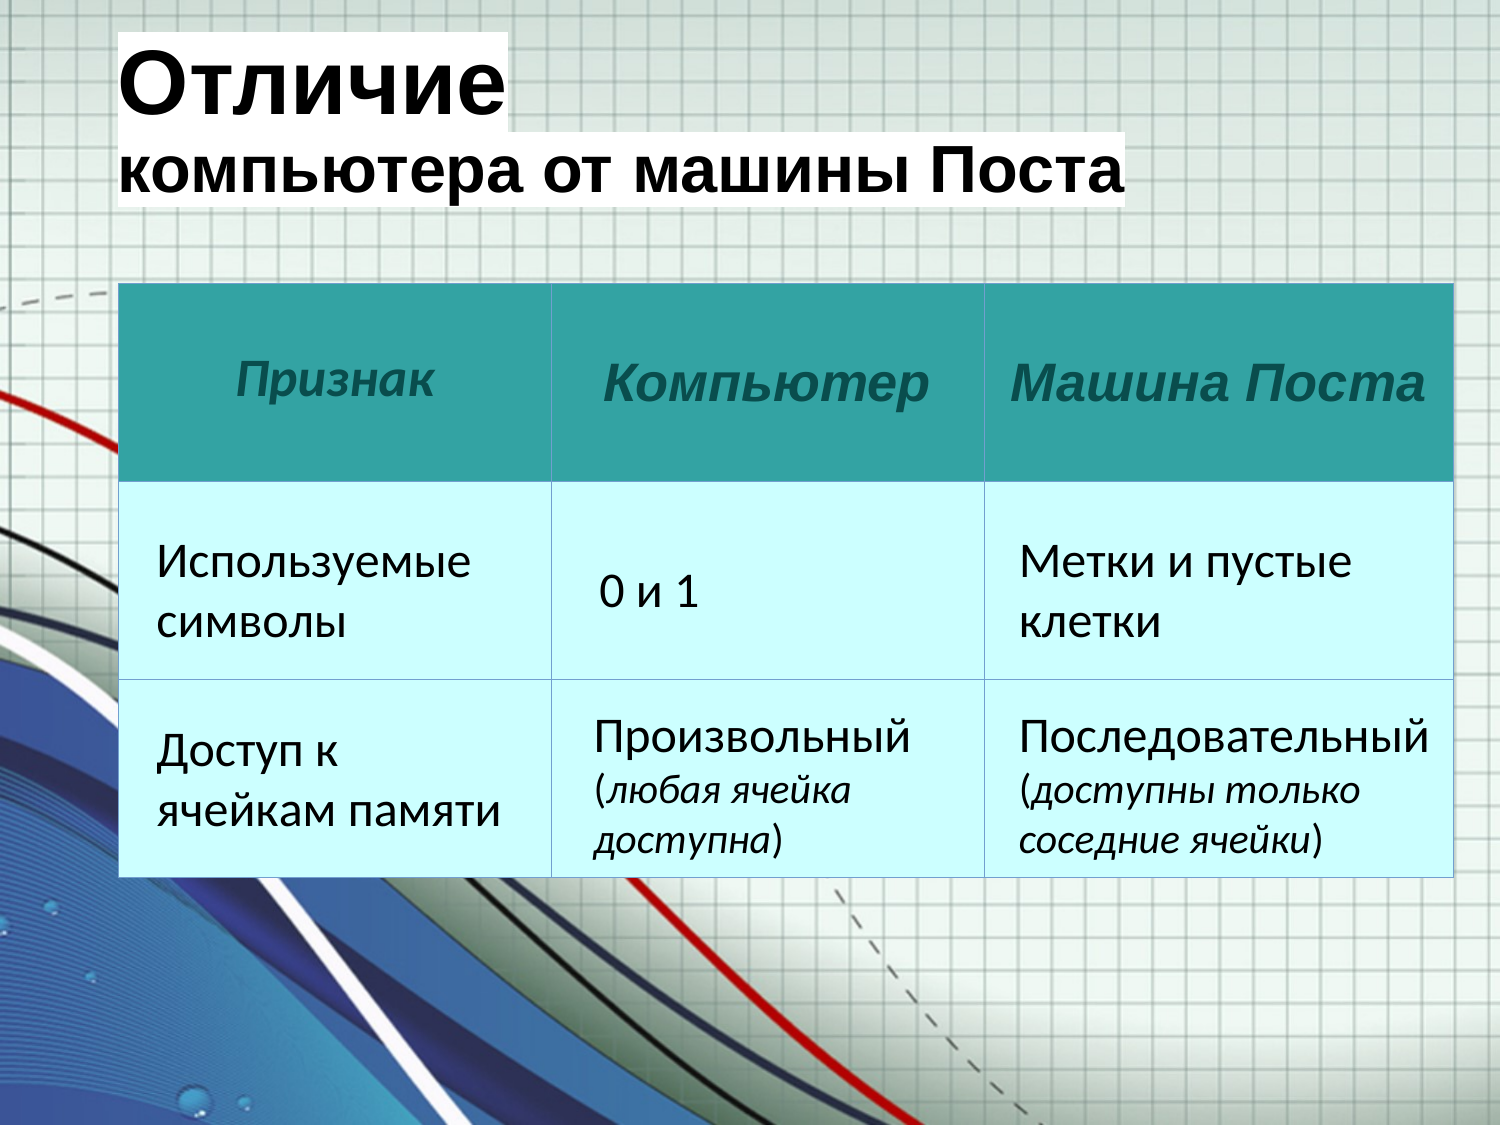

# Отличие компьютера от машины Поста
| Признак | Компьютер | Машина Поста |
| --- | --- | --- |
| | | |
| | | |
Используемые символы
0 и 1
Метки и пустые клетки
Произвольный (любая ячейка доступна)
Последовательный (доступны только соседние ячейки)
Доступ к ячейкам памяти